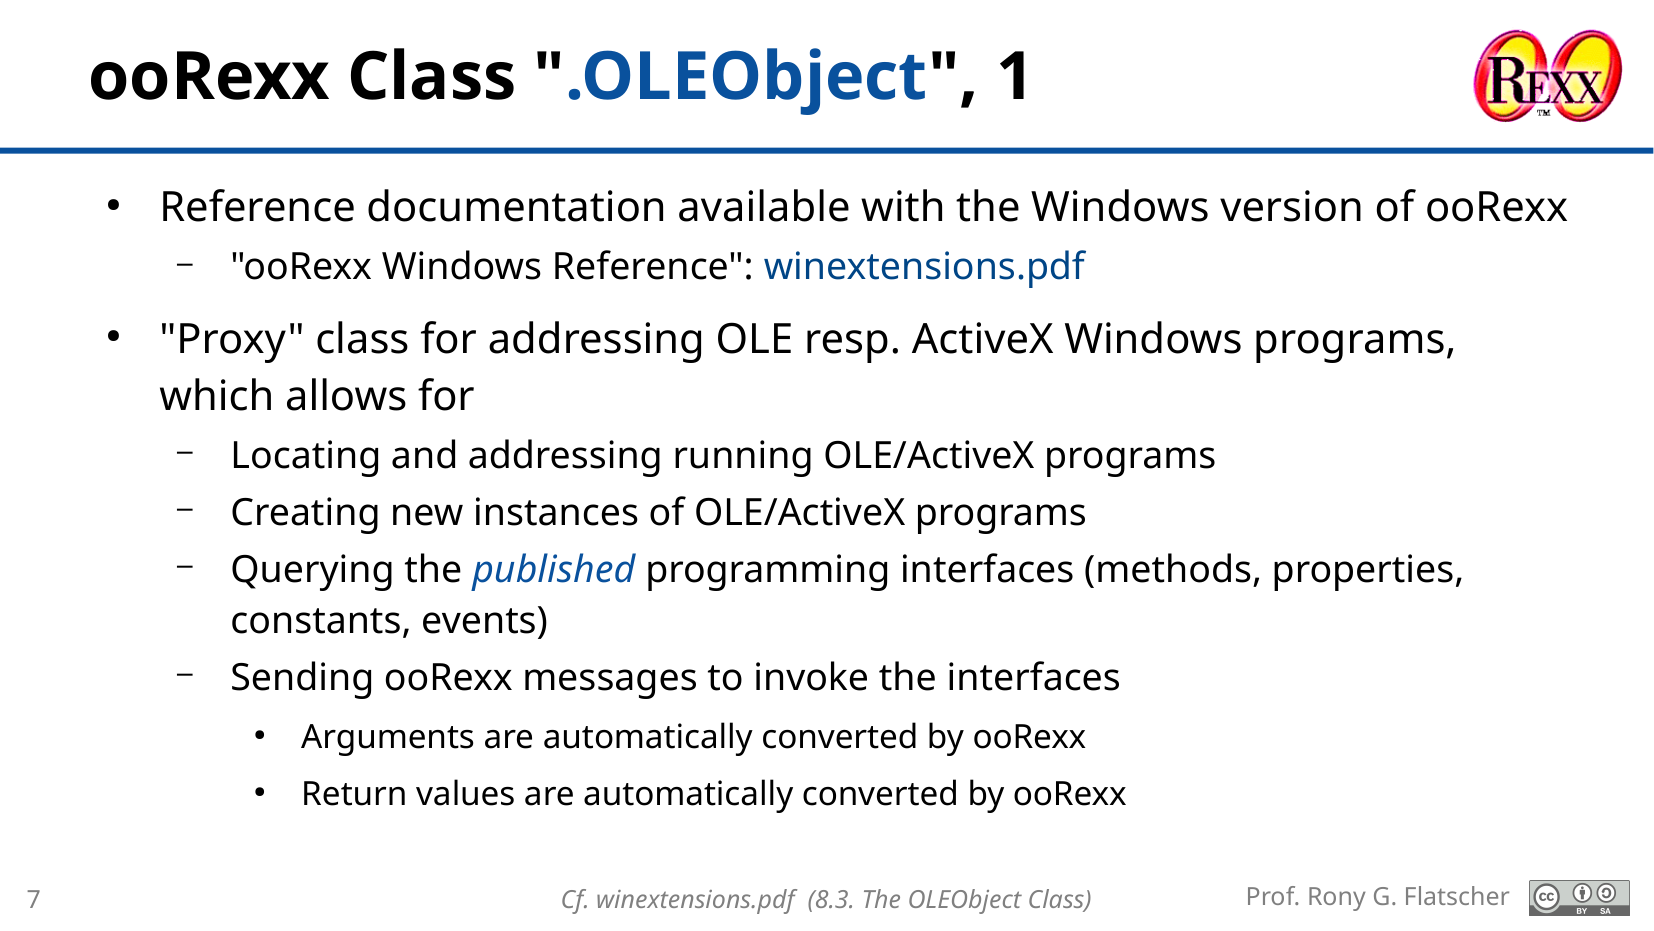

# ooRexx Class ".OLEObject", 1
Reference documentation available with the Windows version of ooRexx
"ooRexx Windows Reference": winextensions.pdf
"Proxy" class for addressing OLE resp. ActiveX Windows programs, which allows for
Locating and addressing running OLE/ActiveX programs
Creating new instances of OLE/ActiveX programs
Querying the published programming interfaces (methods, properties, constants, events)
Sending ooRexx messages to invoke the interfaces
Arguments are automatically converted by ooRexx
Return values are automatically converted by ooRexx
Cf. winextensions.pdf (8.3. The OLEObject Class)